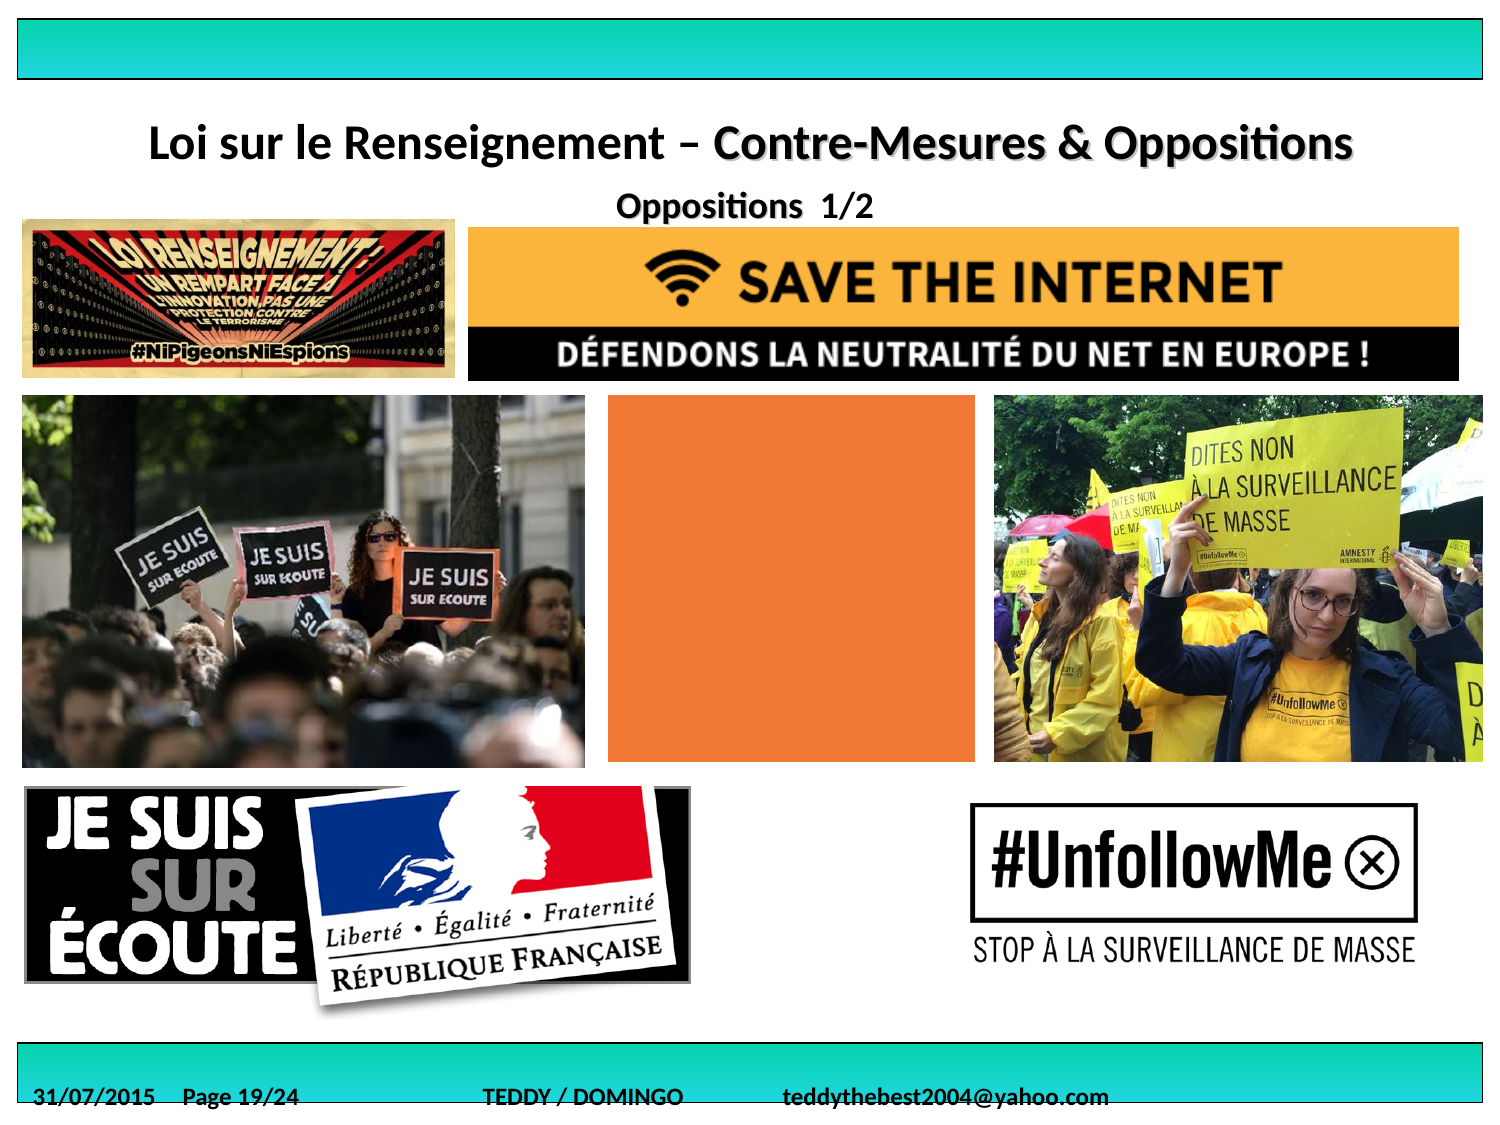

Loi sur le Renseignement – Contre-Mesures & Oppositions
Oppositions 1/2
31/07/2015	Page 19/24			TEDDY / DOMINGO		teddythebest2004@yahoo.com